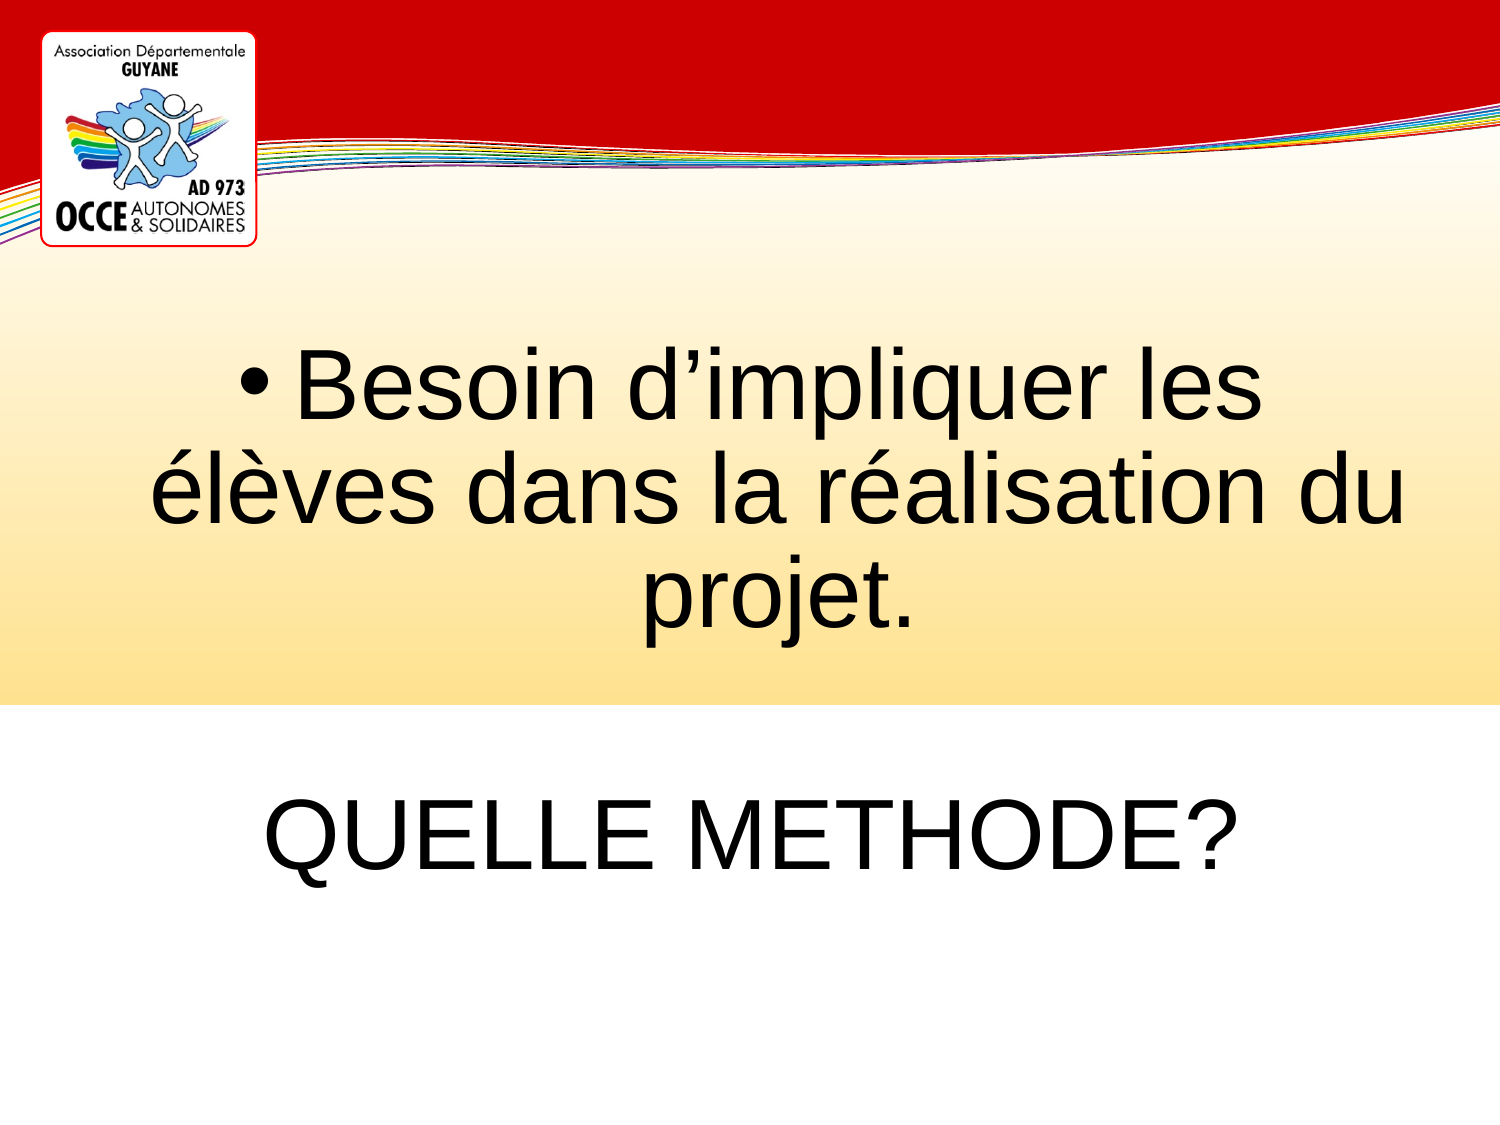

# Besoin d’impliquer les élèves dans la réalisation du projet.
QUELLE METHODE?